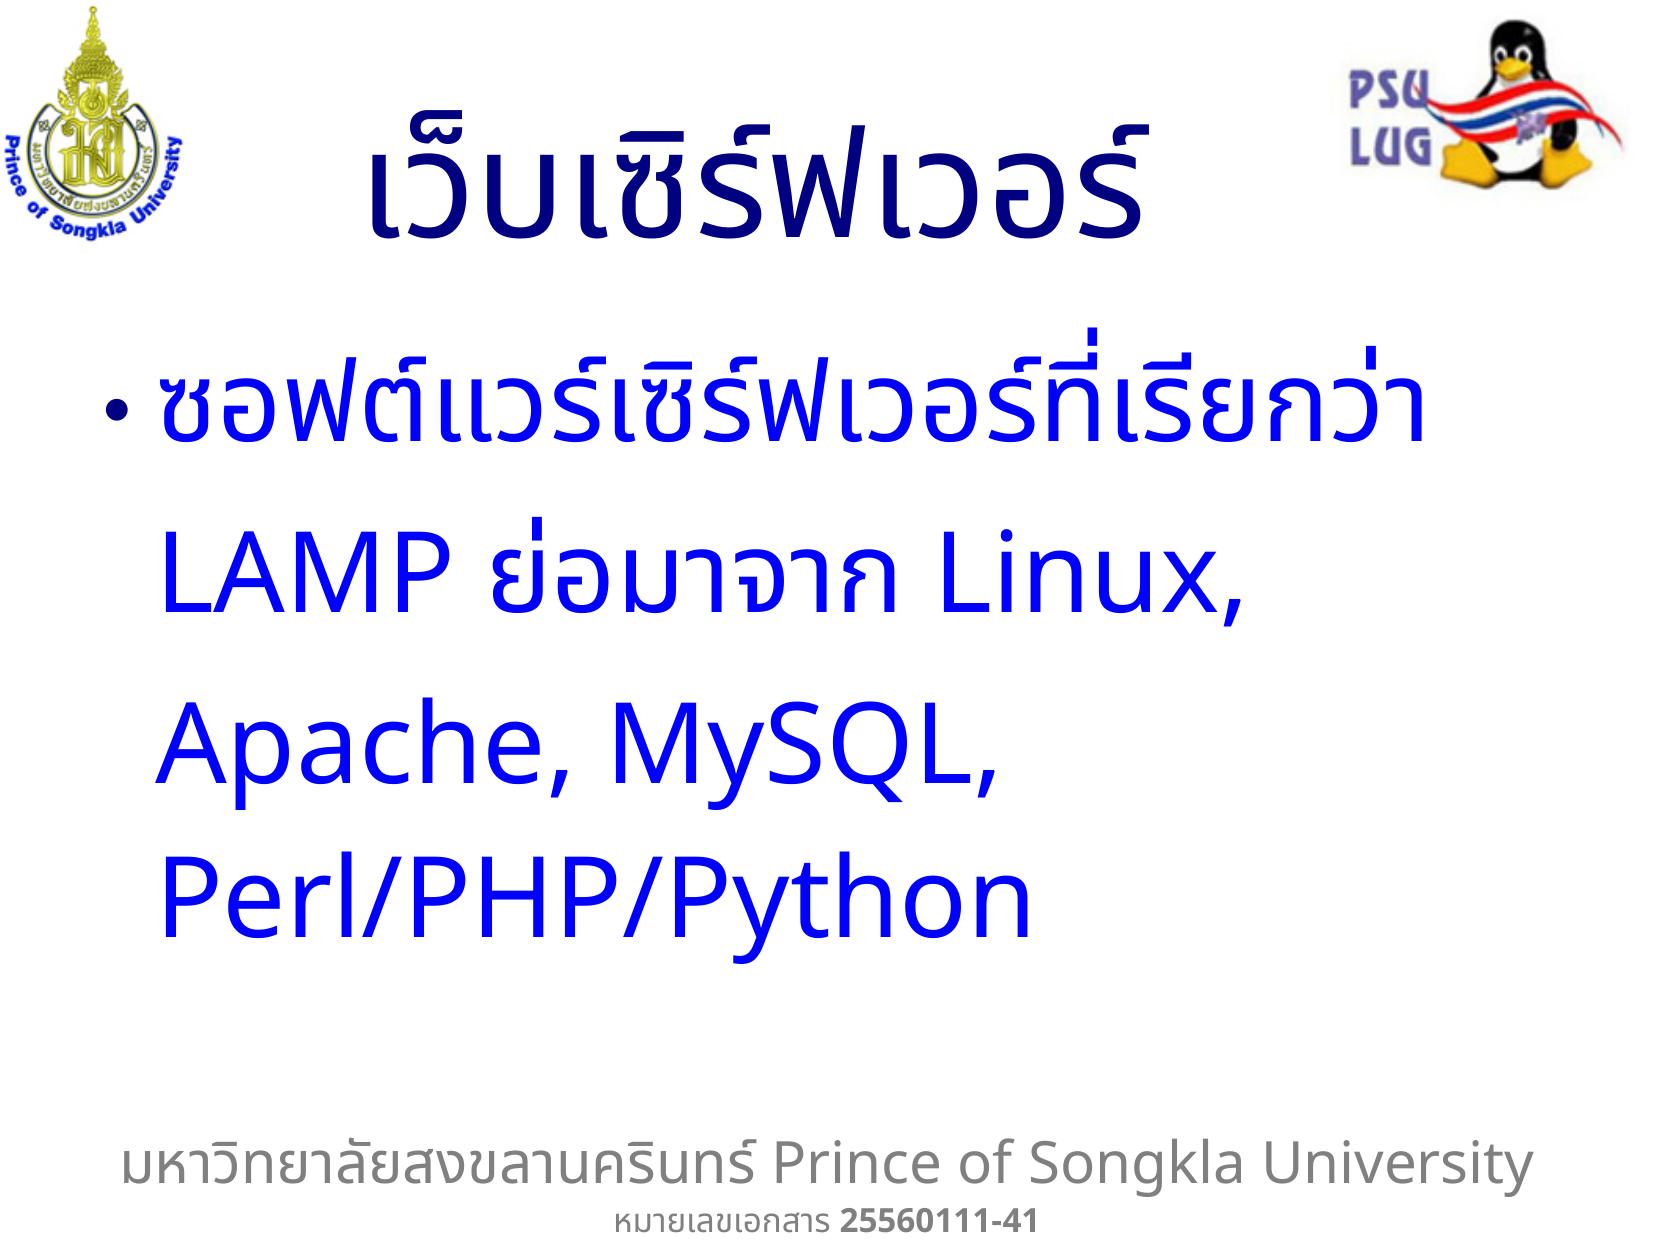

# เว็บเซิร์ฟเวอร์
ซอฟต์แวร์เซิร์ฟเวอร์ที่เรียกว่า LAMP ย่อมาจาก Linux, Apache, MySQL, Perl/PHP/Python